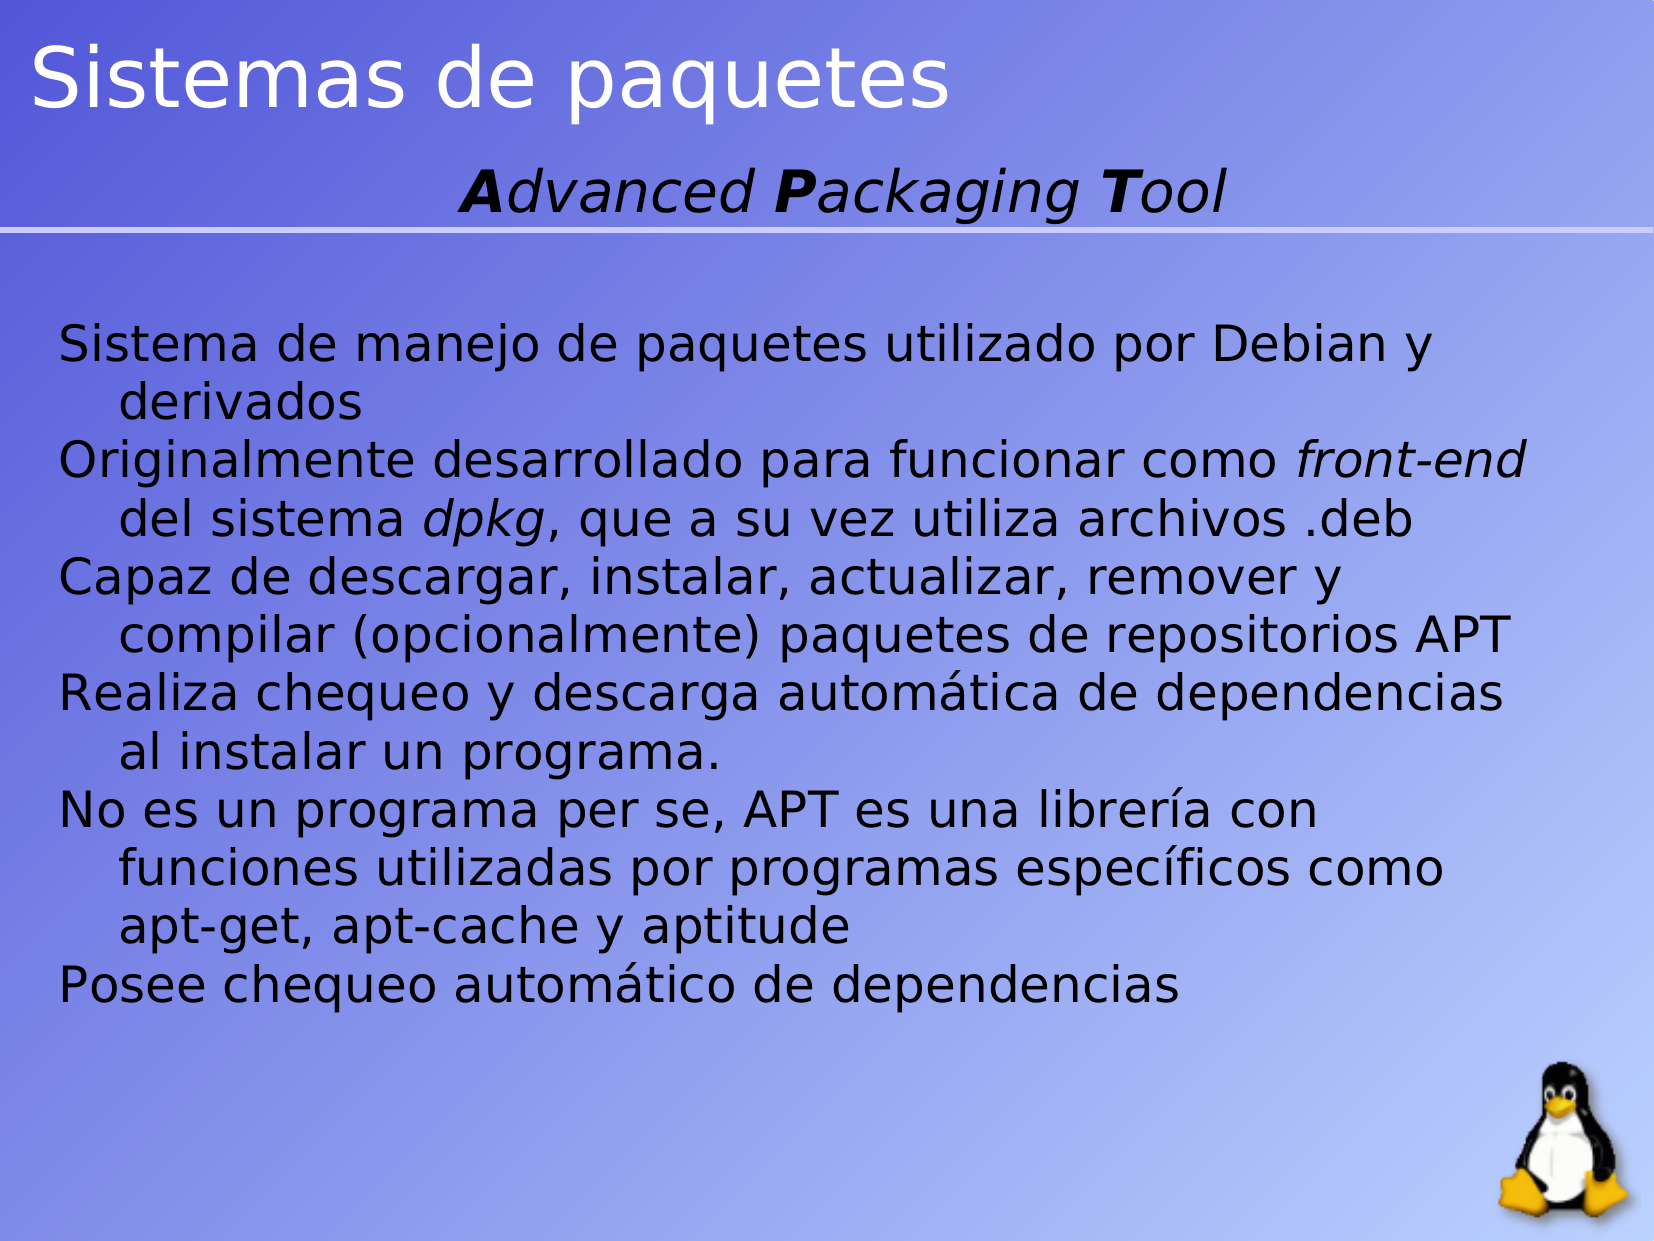

# Sistemas de paquetes
Advanced Packaging Tool
Sistema de manejo de paquetes utilizado por Debian y derivados
Originalmente desarrollado para funcionar como front-end del sistema dpkg, que a su vez utiliza archivos .deb
Capaz de descargar, instalar, actualizar, remover y compilar (opcionalmente) paquetes de repositorios APT
Realiza chequeo y descarga automática de dependencias al instalar un programa.
No es un programa per se, APT es una librería con funciones utilizadas por programas específicos como apt-get, apt-cache y aptitude
Posee chequeo automático de dependencias